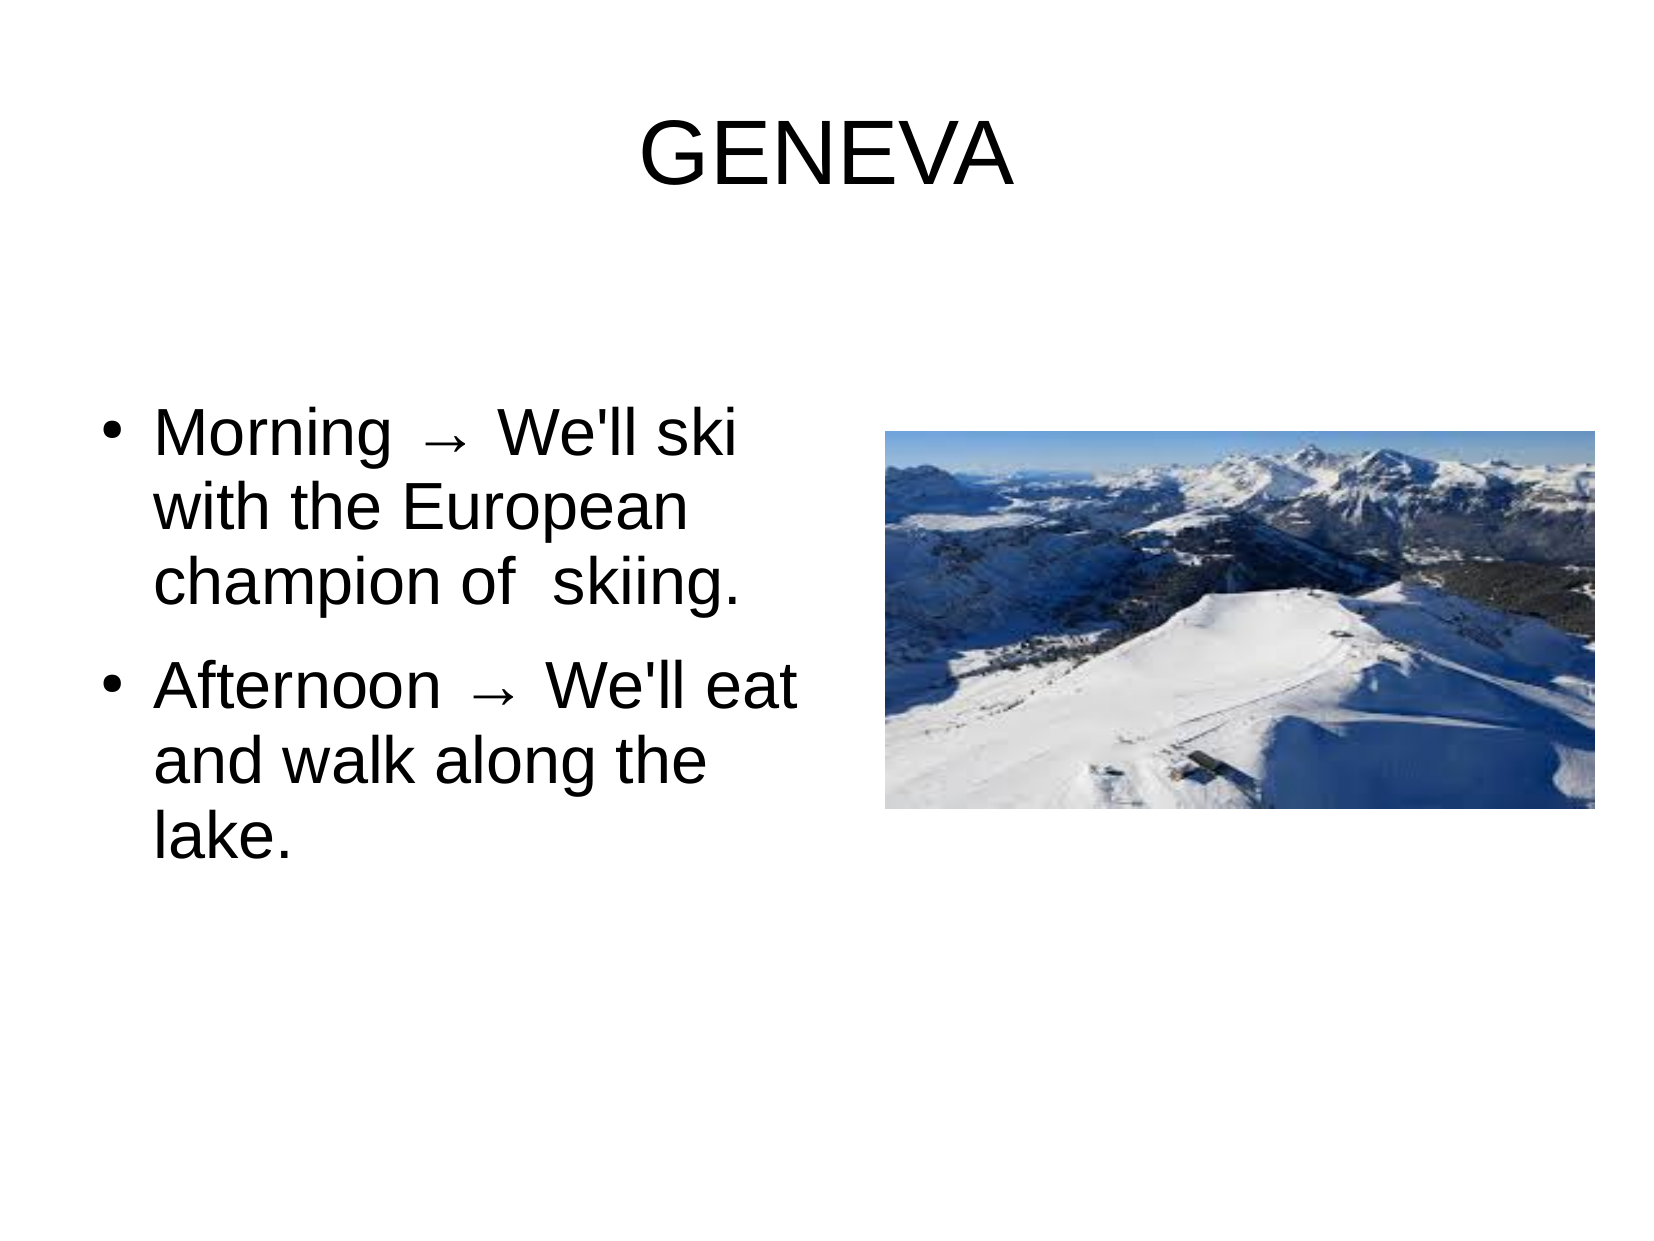

# GENEVA
Morning → We'll ski with the European champion of skiing.
Afternoon → We'll eat and walk along the lake.